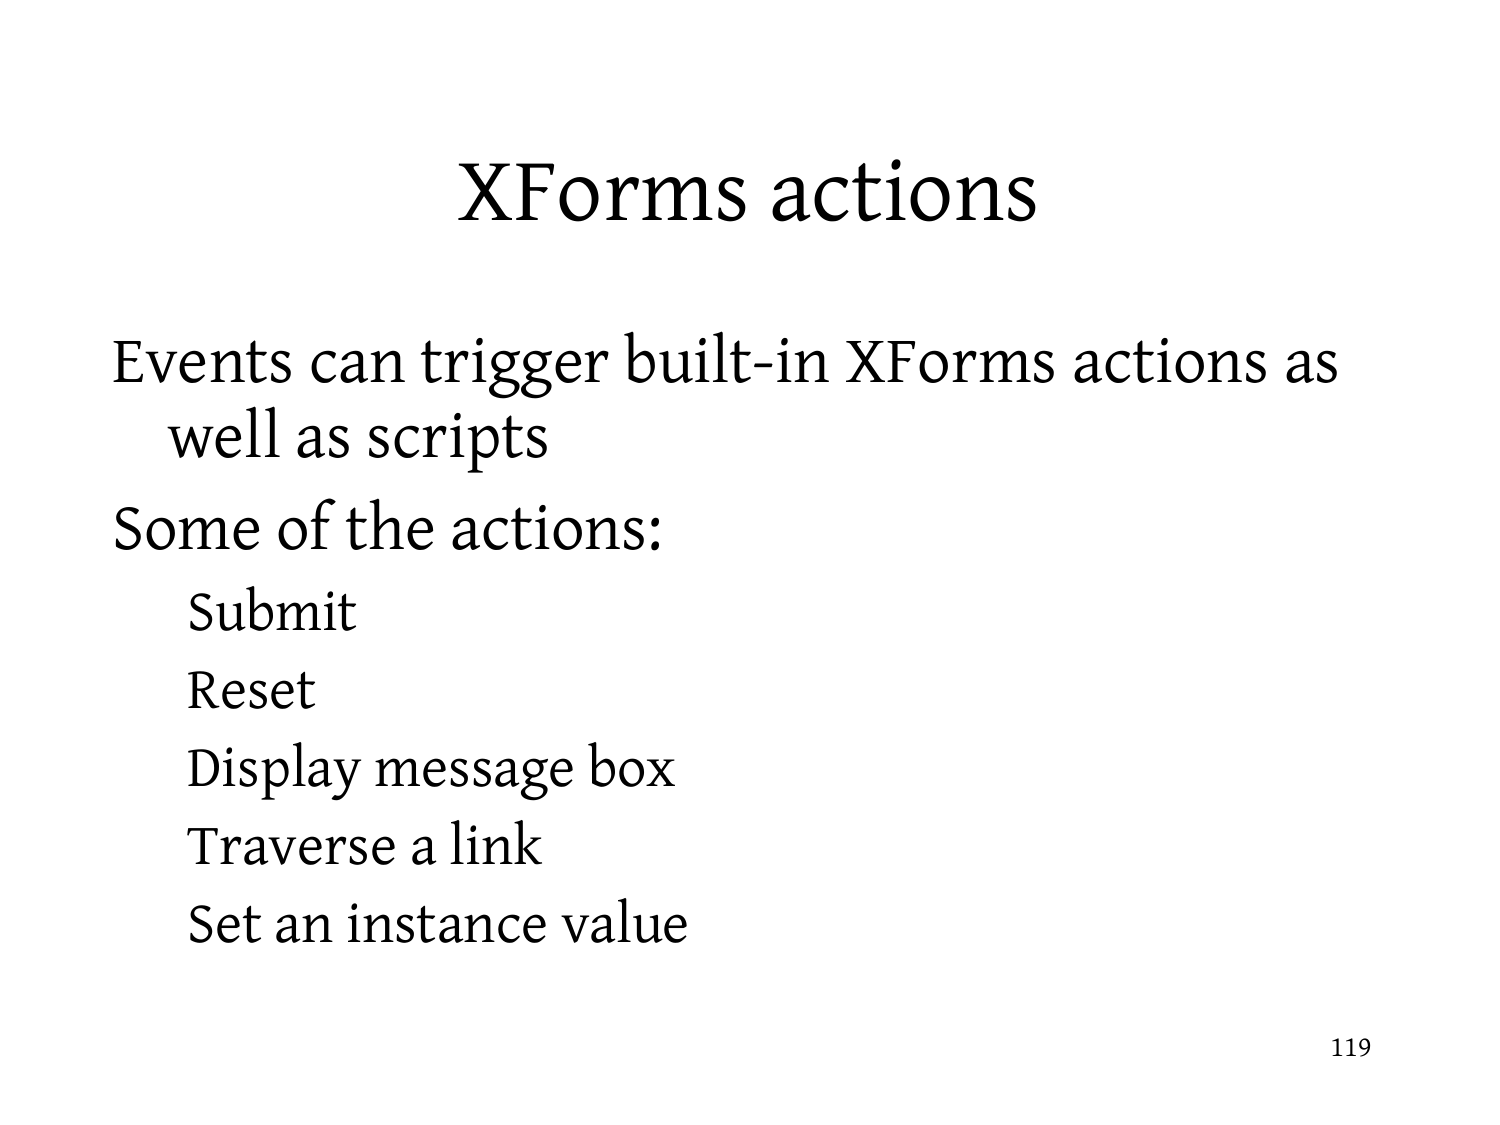

# XForms actions
Events can trigger built-in XForms actions as well as scripts
Some of the actions:
Submit
Reset
Display message box
Traverse a link
Set an instance value